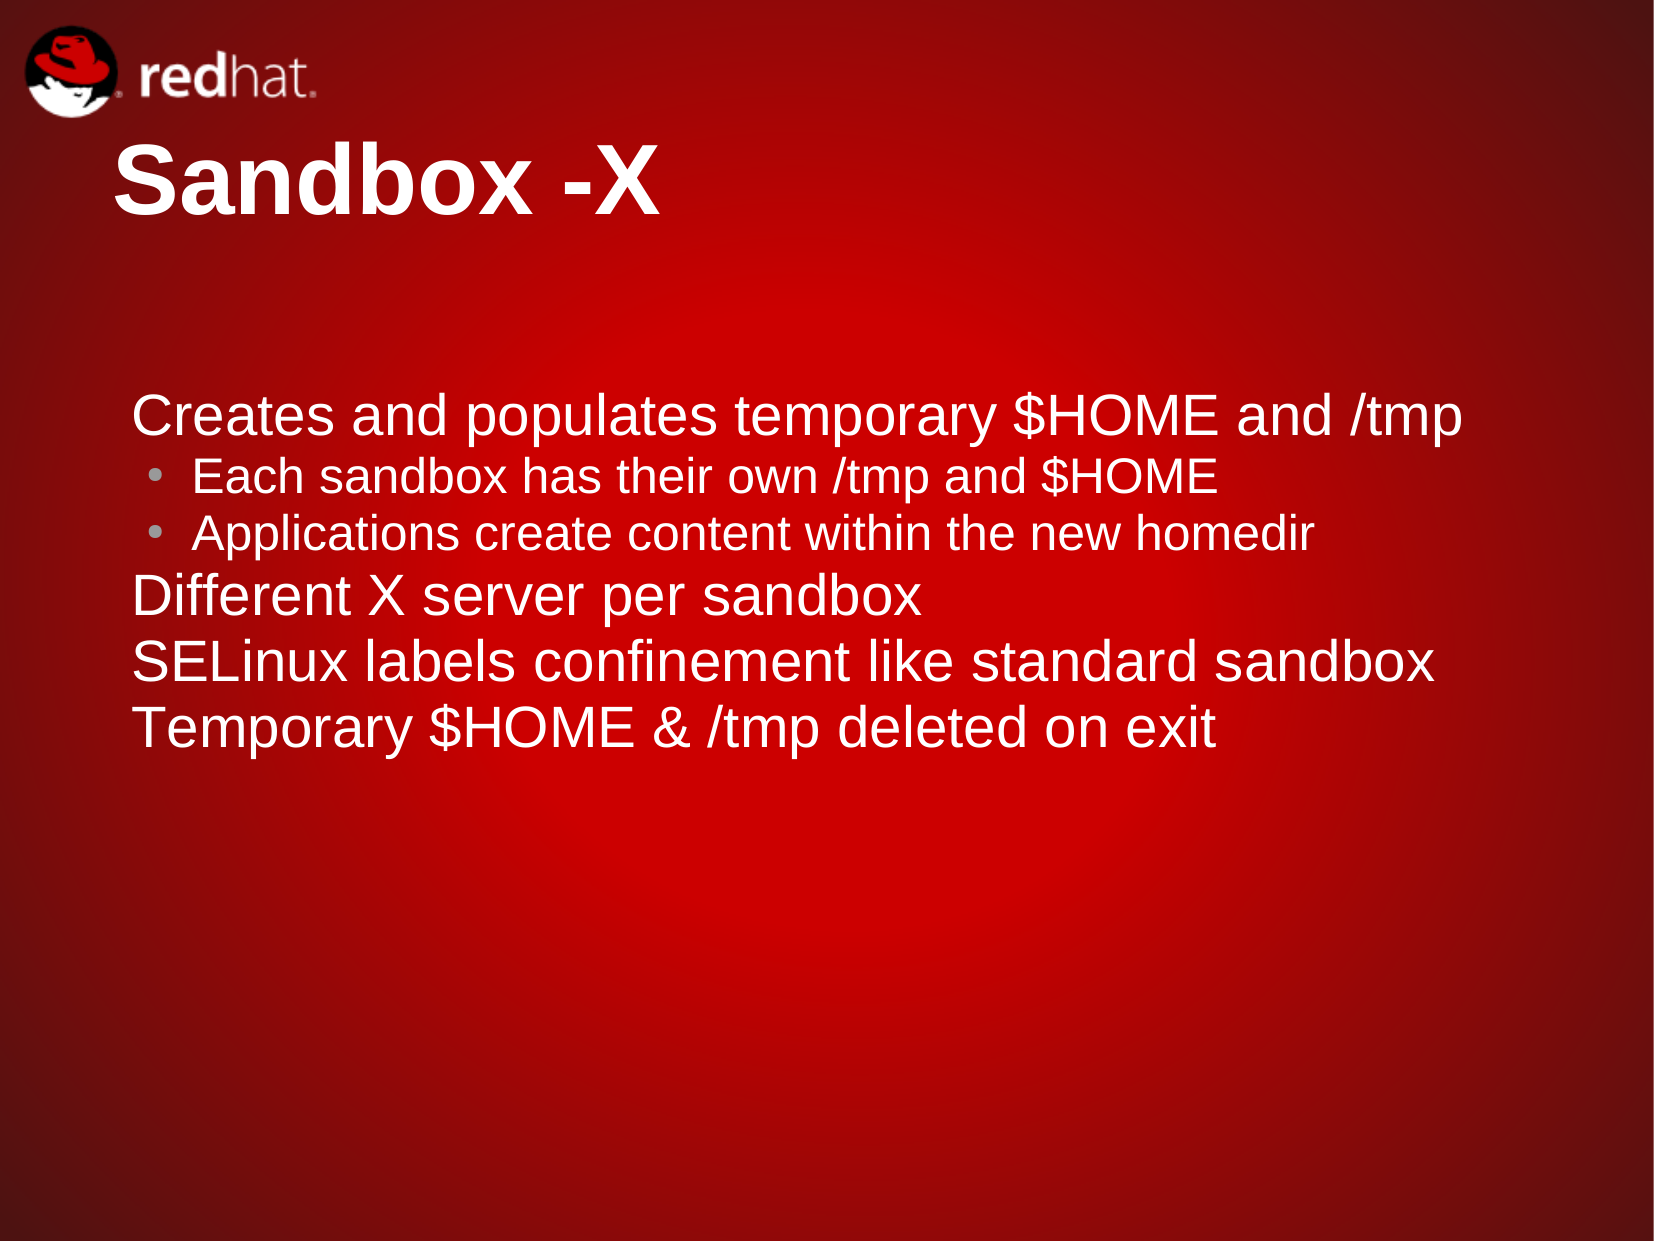

# Sandbox -X
Creates and populates temporary $HOME and /tmp
Each sandbox has their own /tmp and $HOME
Applications create content within the new homedir
Different X server per sandbox
SELinux labels confinement like standard sandbox
Temporary $HOME & /tmp deleted on exit